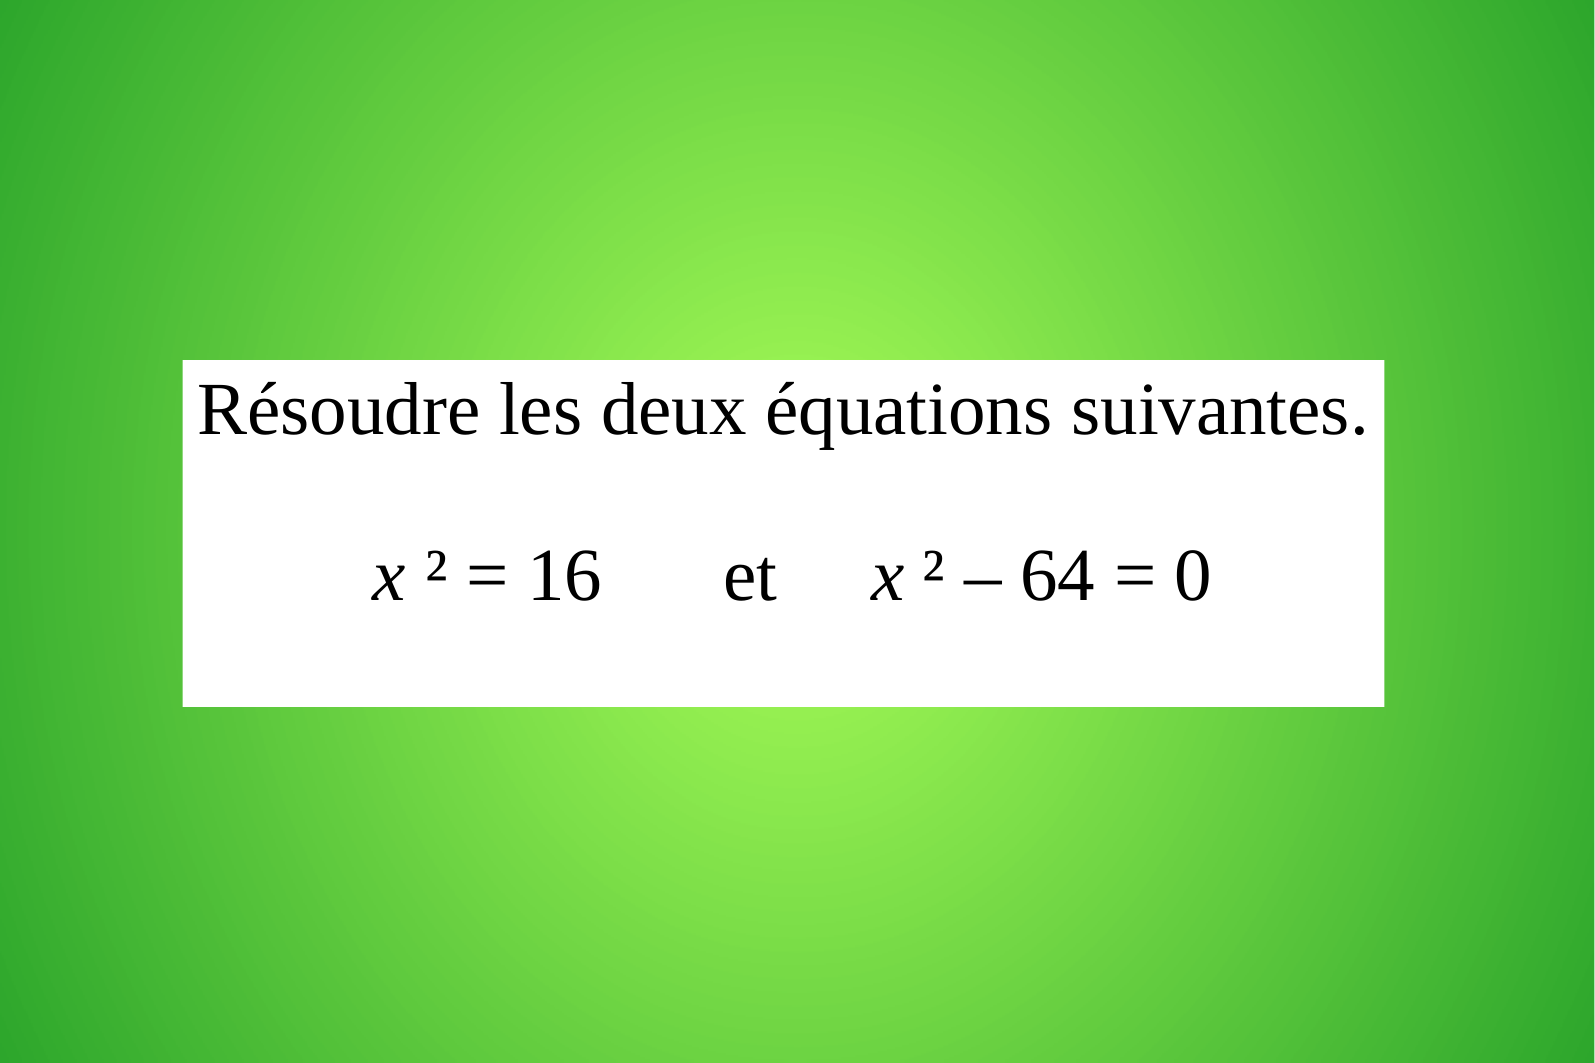

Résoudre les deux équations suivantes.
 x ² = 16		et		x ² – 64 = 0